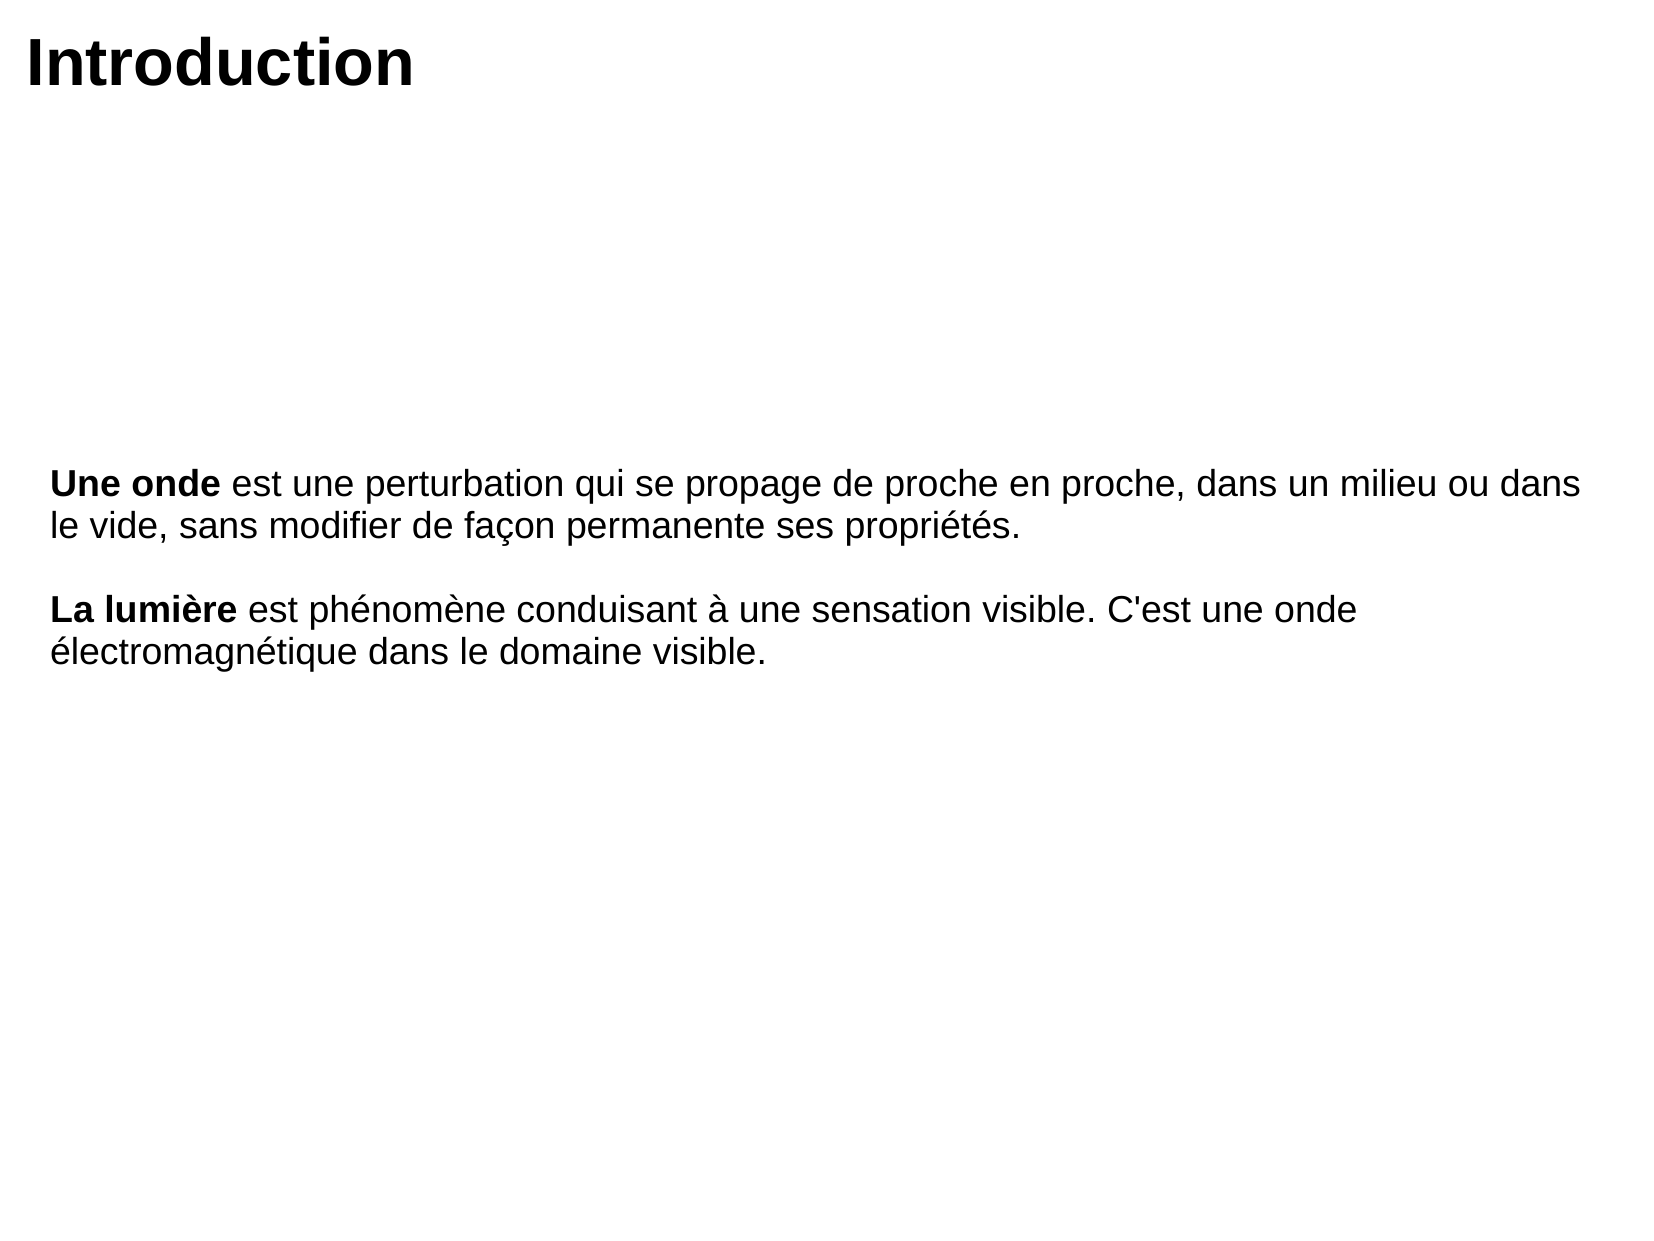

Introduction
Une onde est une perturbation qui se propage de proche en proche, dans un milieu ou dans le vide, sans modifier de façon permanente ses propriétés.
La lumière est phénomène conduisant à une sensation visible. C'est une onde électromagnétique dans le domaine visible.